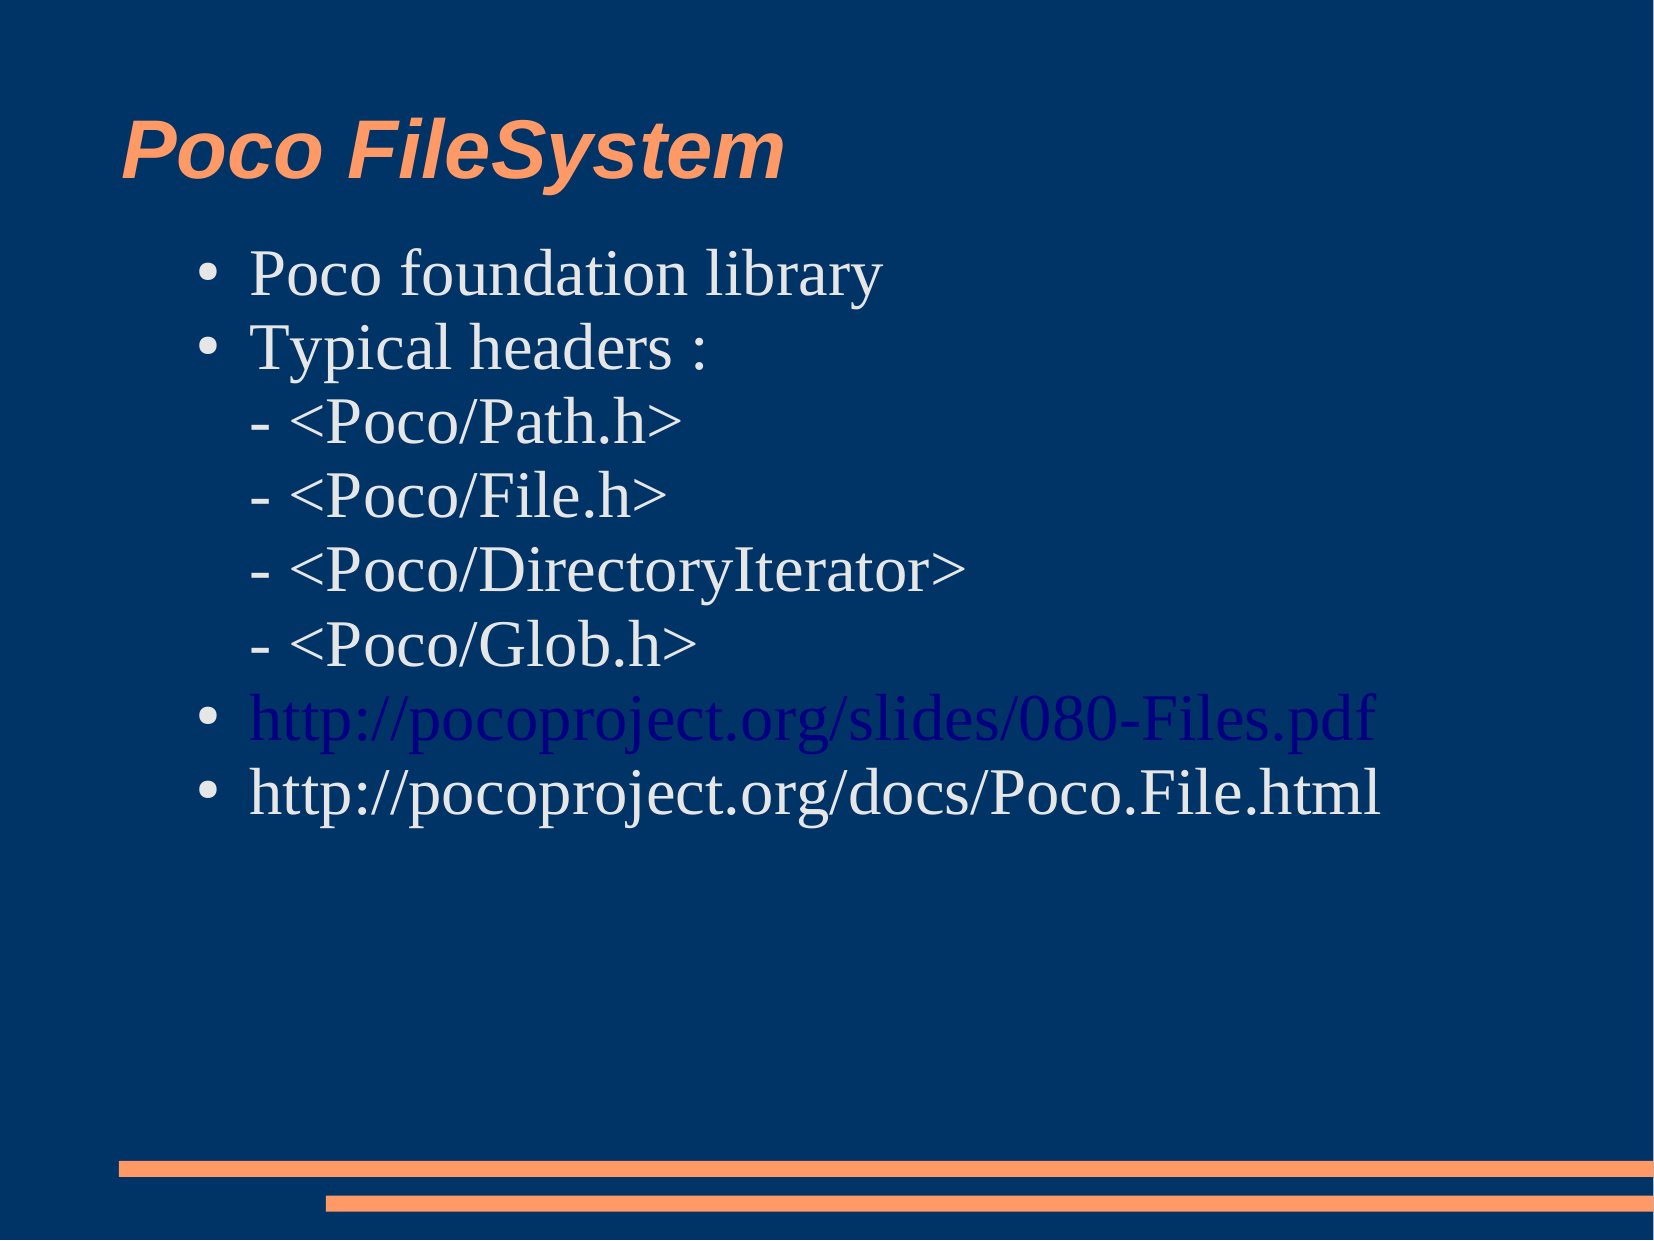

# Poco FileSystem
Poco foundation library
Typical headers :
- <Poco/Path.h>
- <Poco/File.h>
- <Poco/DirectoryIterator>
- <Poco/Glob.h>
http://pocoproject.org/slides/080-Files.pdf
http://pocoproject.org/docs/Poco.File.html